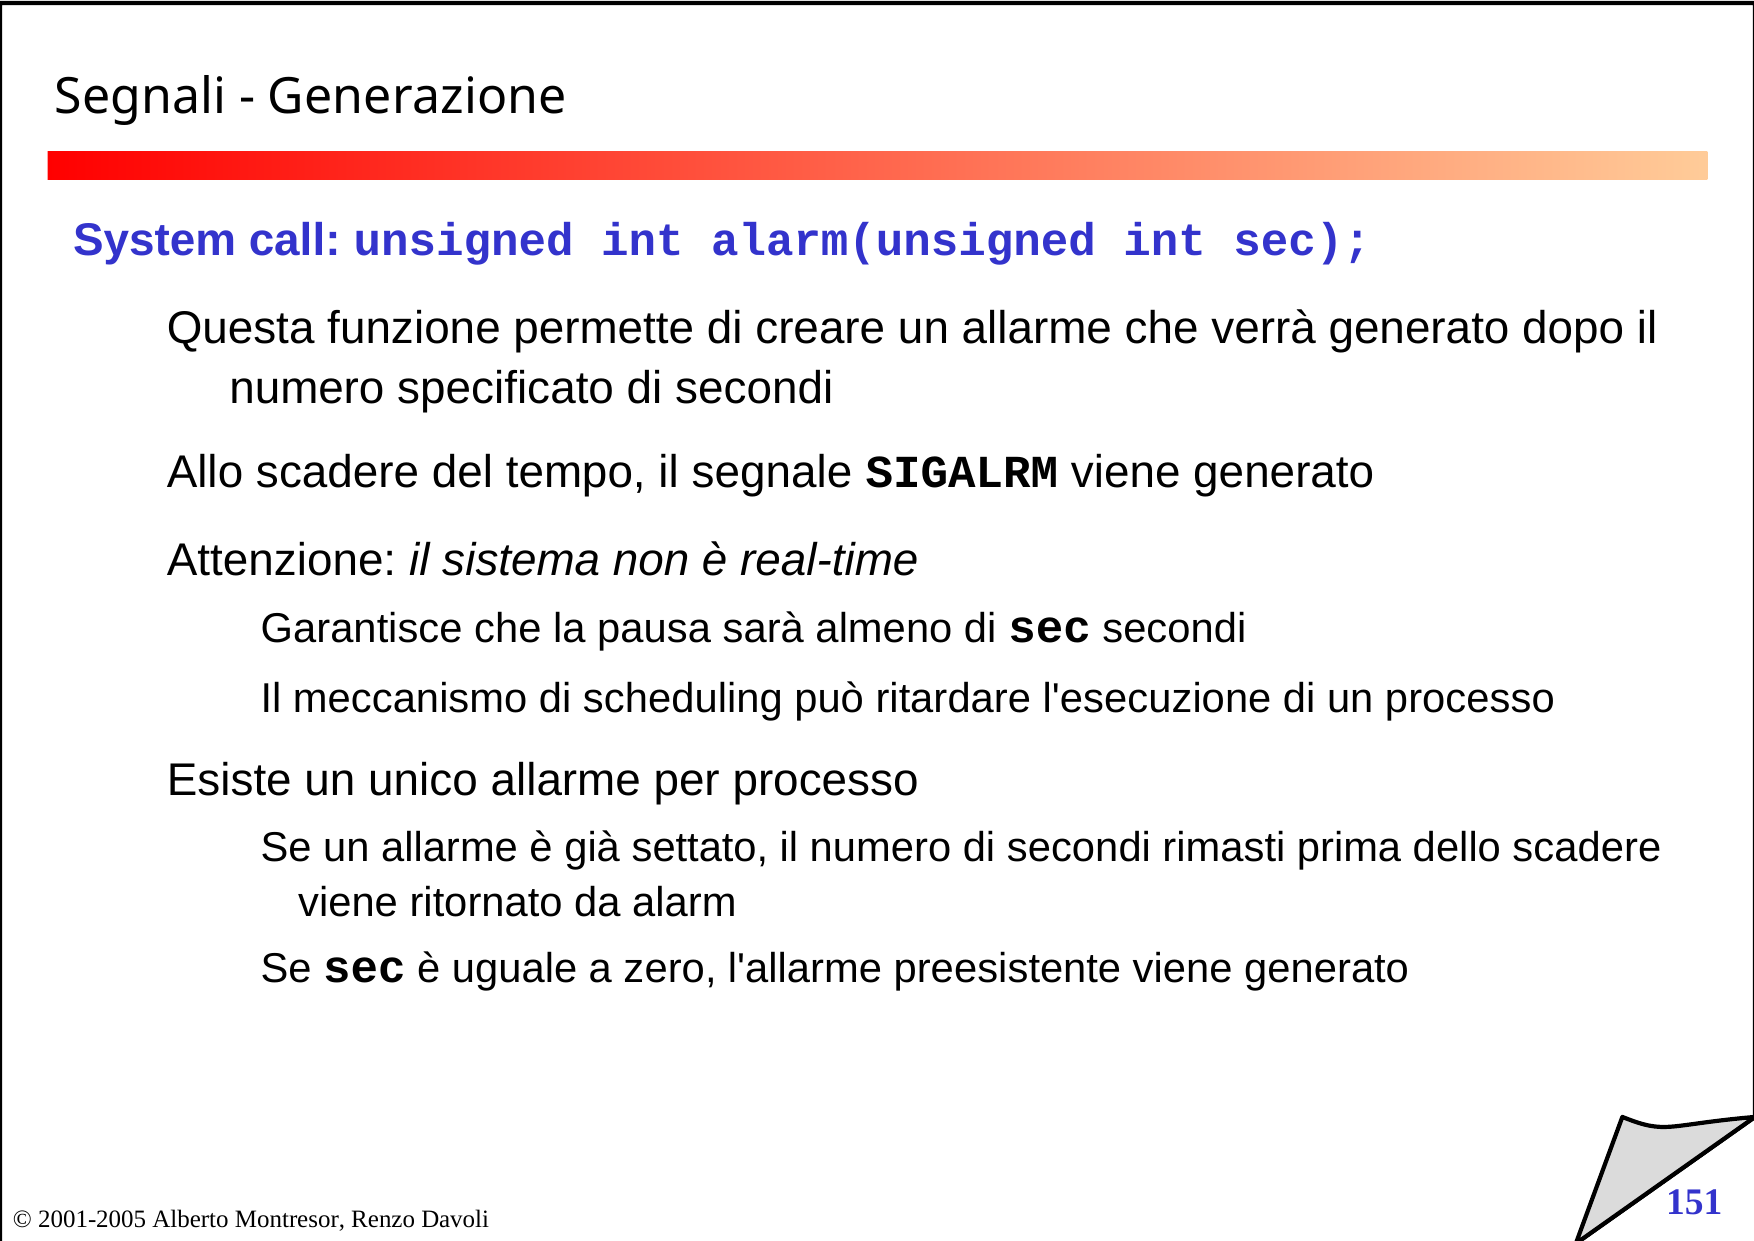

# Segnali - Generazione
System call: unsigned int alarm(unsigned int sec);
Questa funzione permette di creare un allarme che verrà generato dopo il numero specificato di secondi
Allo scadere del tempo, il segnale SIGALRM viene generato
Attenzione: il sistema non è real-time
Garantisce che la pausa sarà almeno di sec secondi
Il meccanismo di scheduling può ritardare l'esecuzione di un processo
Esiste un unico allarme per processo
Se un allarme è già settato, il numero di secondi rimasti prima dello scadere viene ritornato da alarm
Se sec è uguale a zero, l'allarme preesistente viene generato